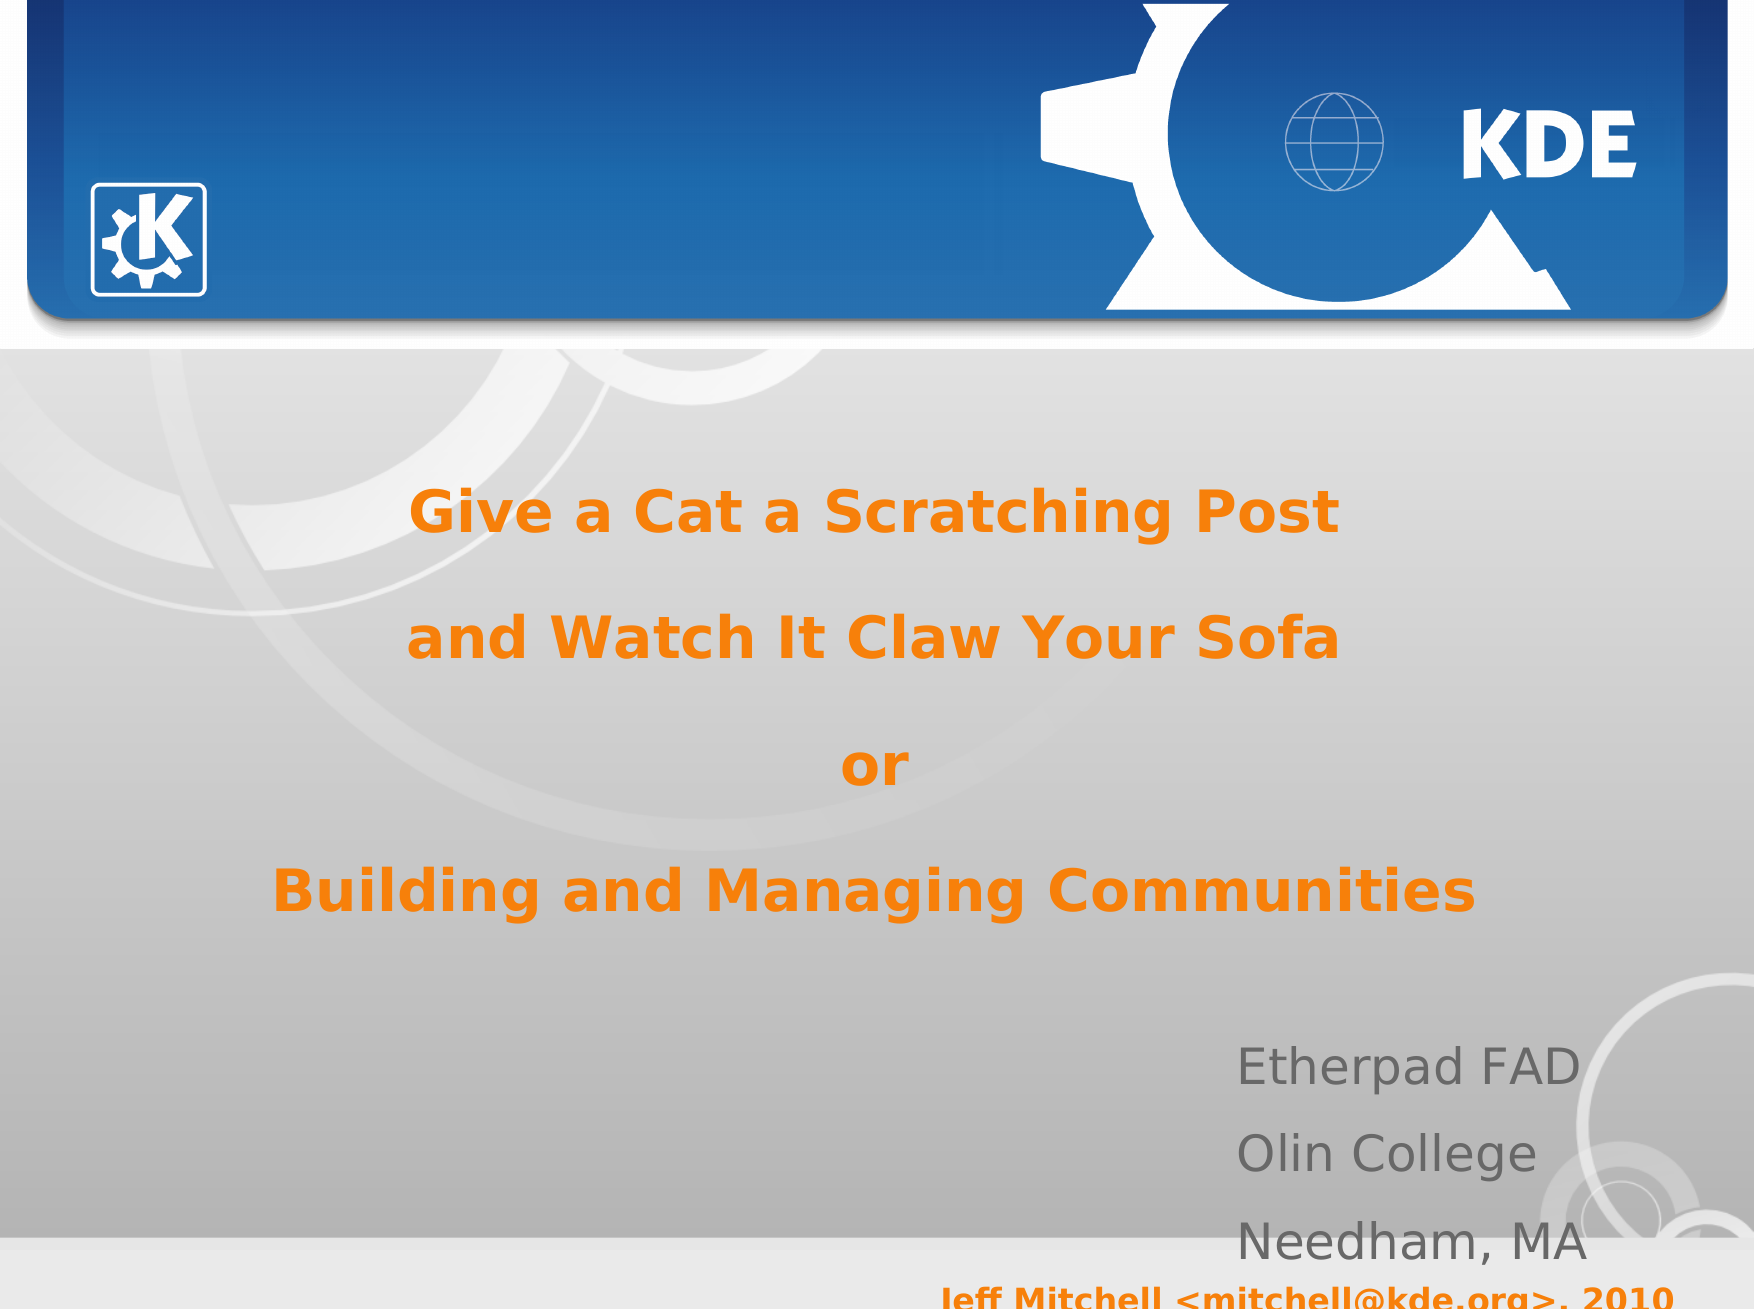

Give a Cat a Scratching Post
and Watch It Claw Your Sofa
or
Building and Managing Communities
Etherpad FAD
Olin College
Needham, MA